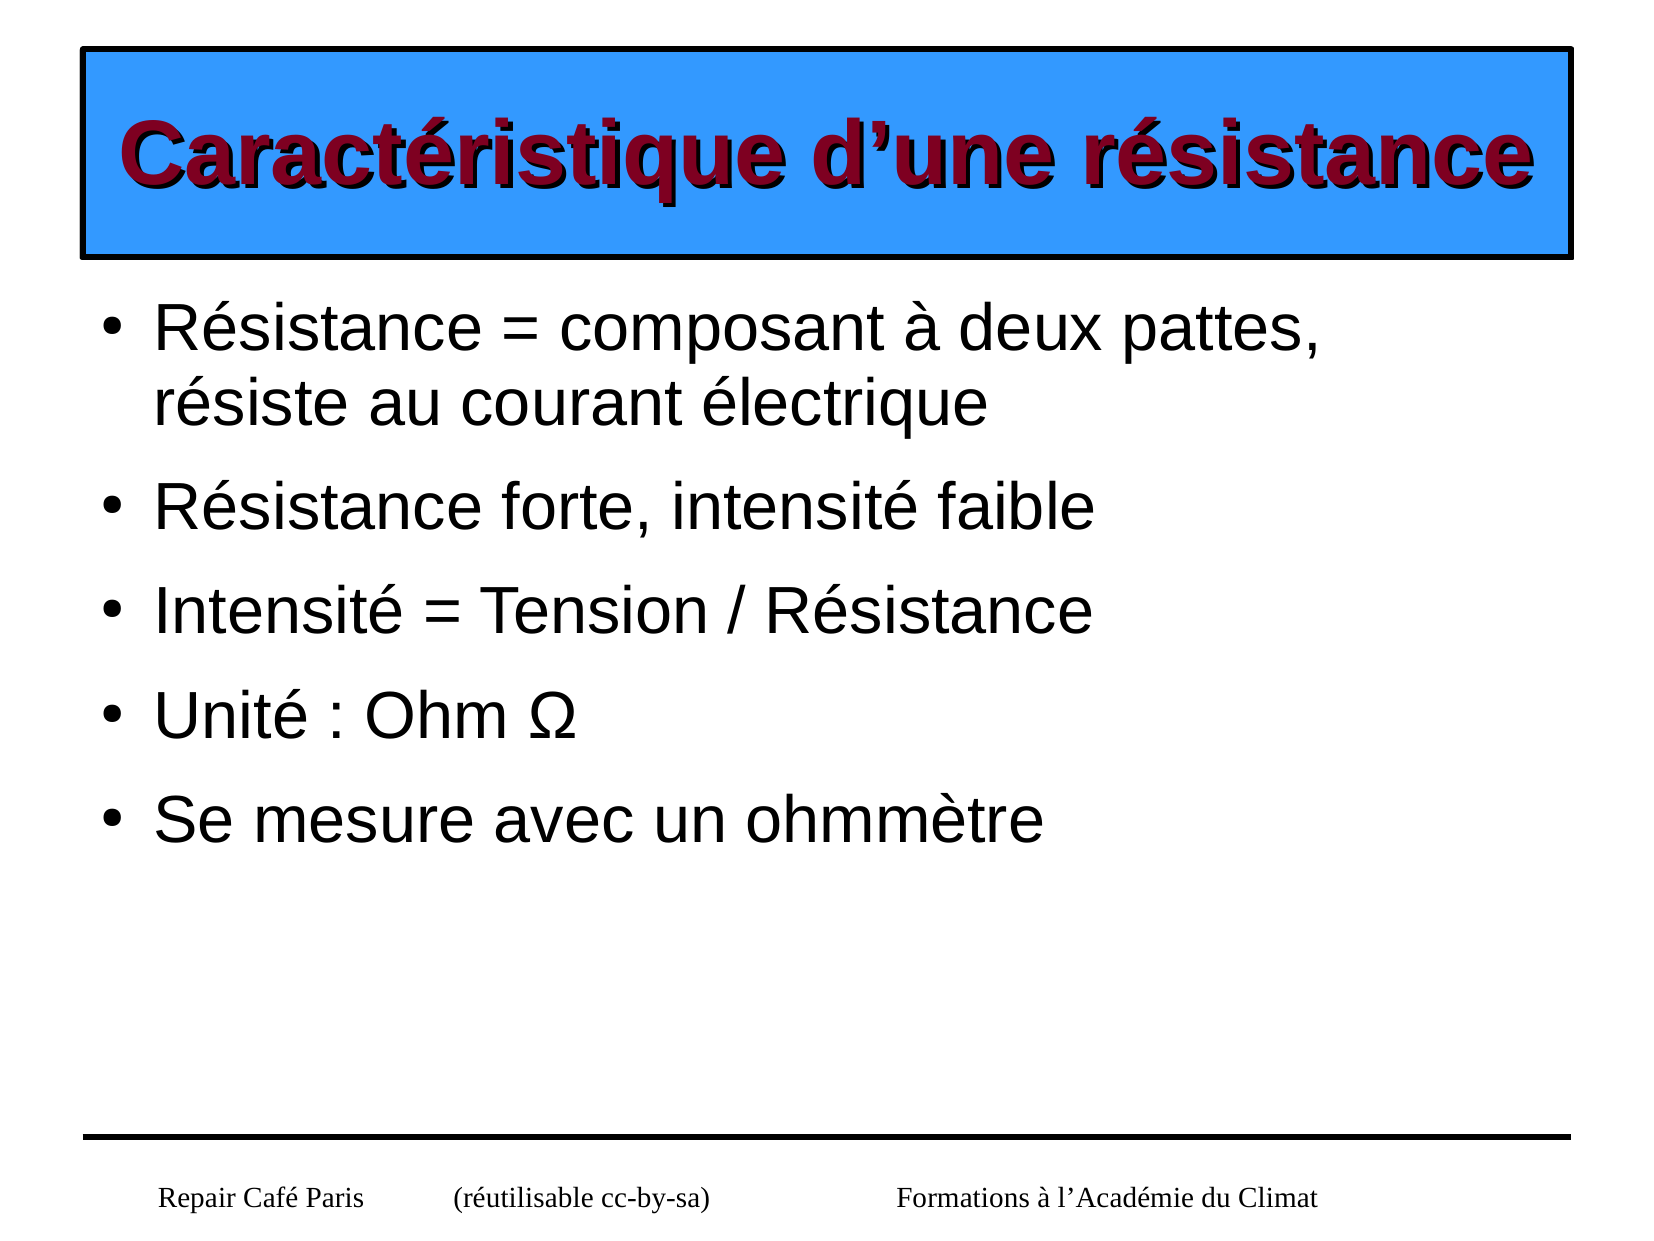

# Caractéristique d’une résistance
Résistance = composant à deux pattes, résiste au courant électrique
Résistance forte, intensité faible
Intensité = Tension / Résistance
Unité : Ohm Ω
Se mesure avec un ohmmètre